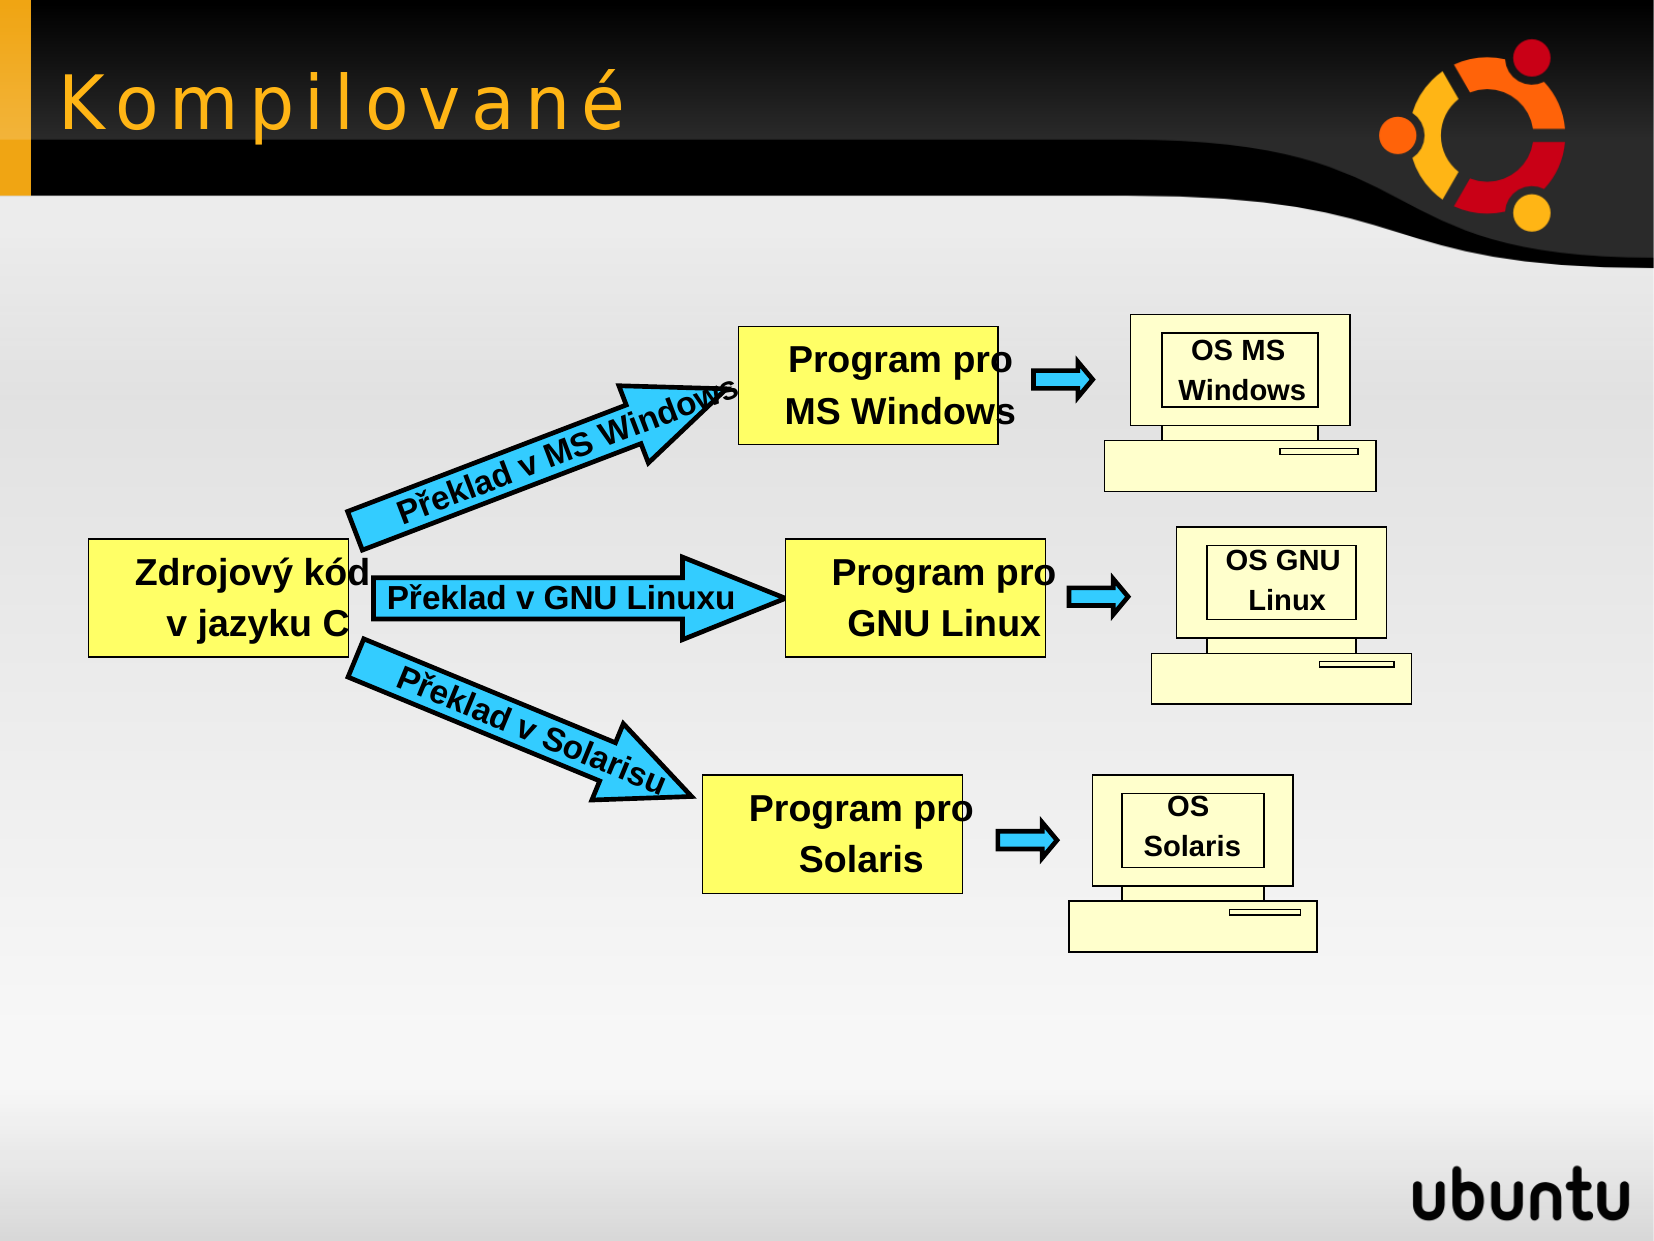

# Kompilované
Program pro
MS Windows
OS MS
Windows
Překlad v MS Windows
OS GNU
Linux
Zdrojový kód
 v jazyku C
Program pro
GNU Linux
Překlad v GNU Linuxu
Překlad v Solarisu
Program pro
Solaris
OS
Solaris